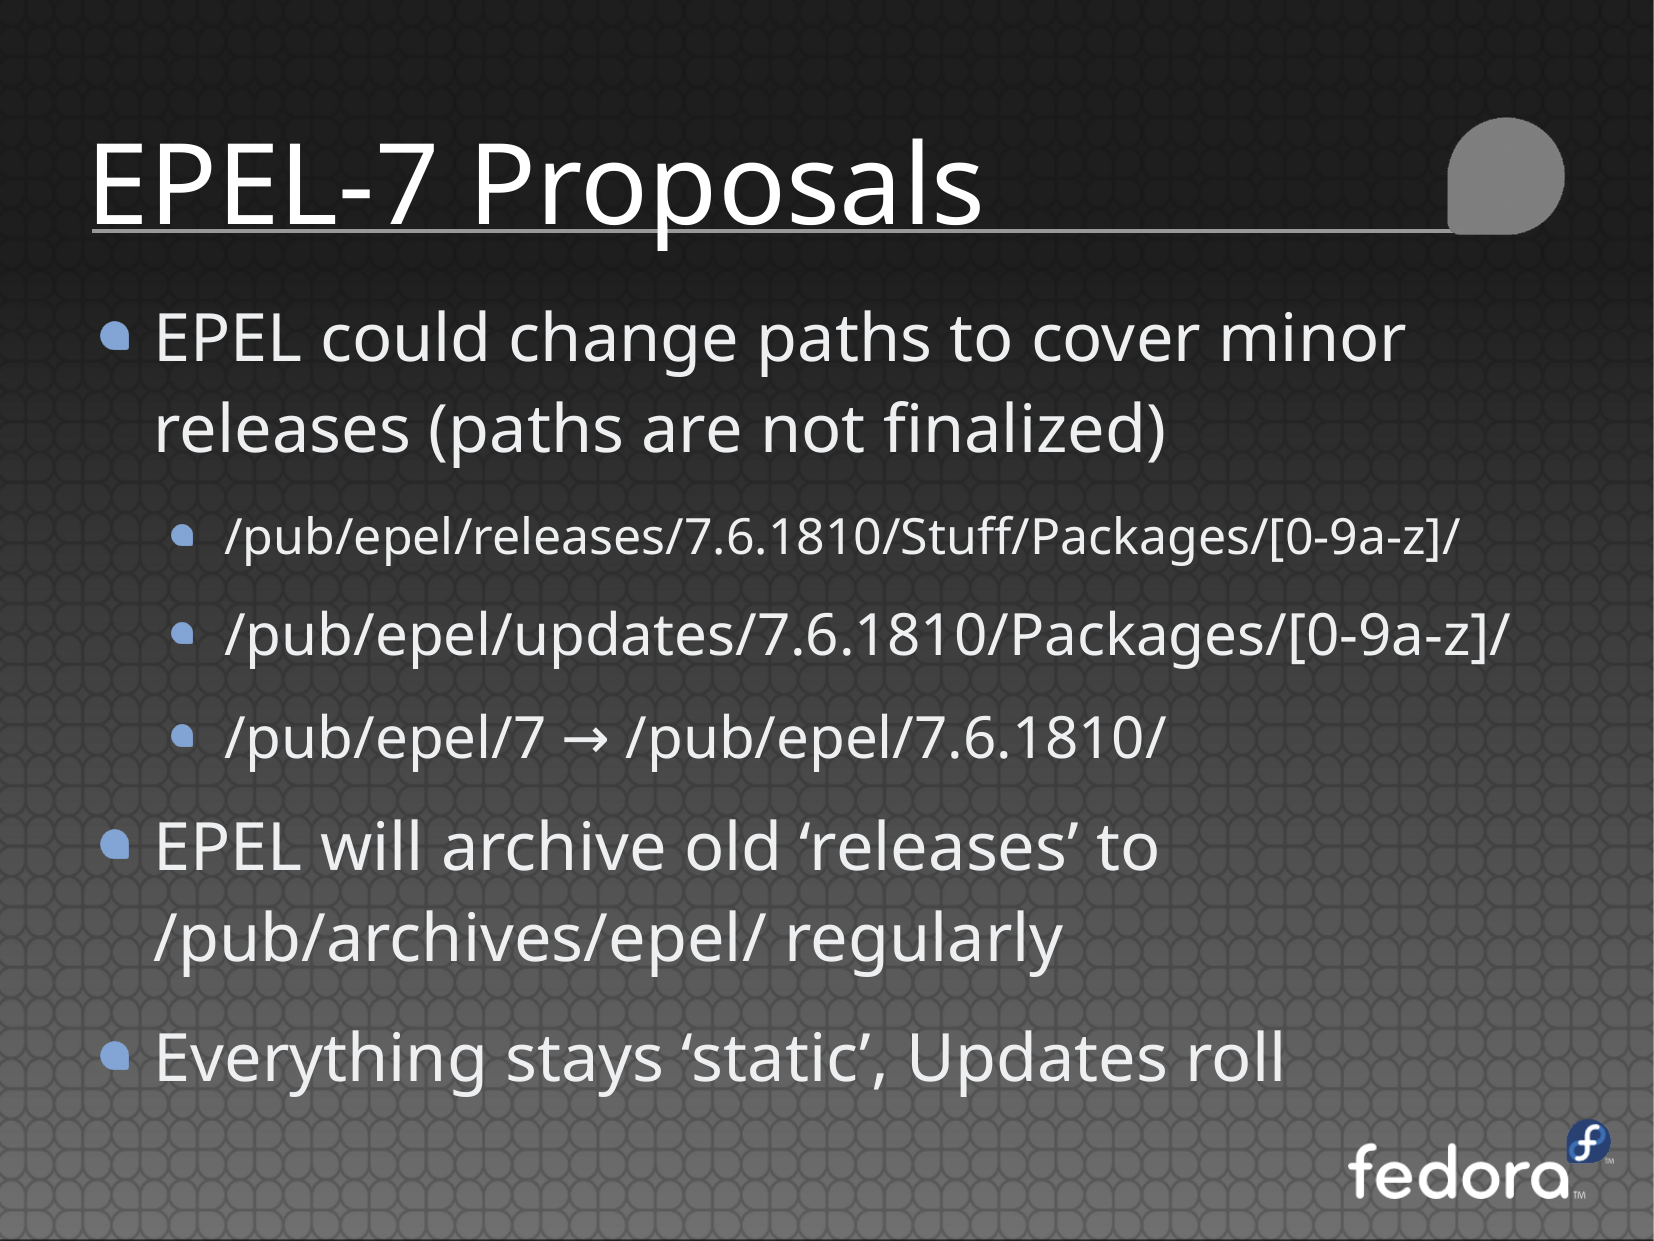

# EPEL-7 Proposals
EPEL could change paths to cover minor releases (paths are not finalized)
/pub/epel/releases/7.6.1810/Stuff/Packages/[0-9a-z]/
/pub/epel/updates/7.6.1810/Packages/[0-9a-z]/
/pub/epel/7 → /pub/epel/7.6.1810/
EPEL will archive old ‘releases’ to /pub/archives/epel/ regularly
Everything stays ‘static’, Updates roll